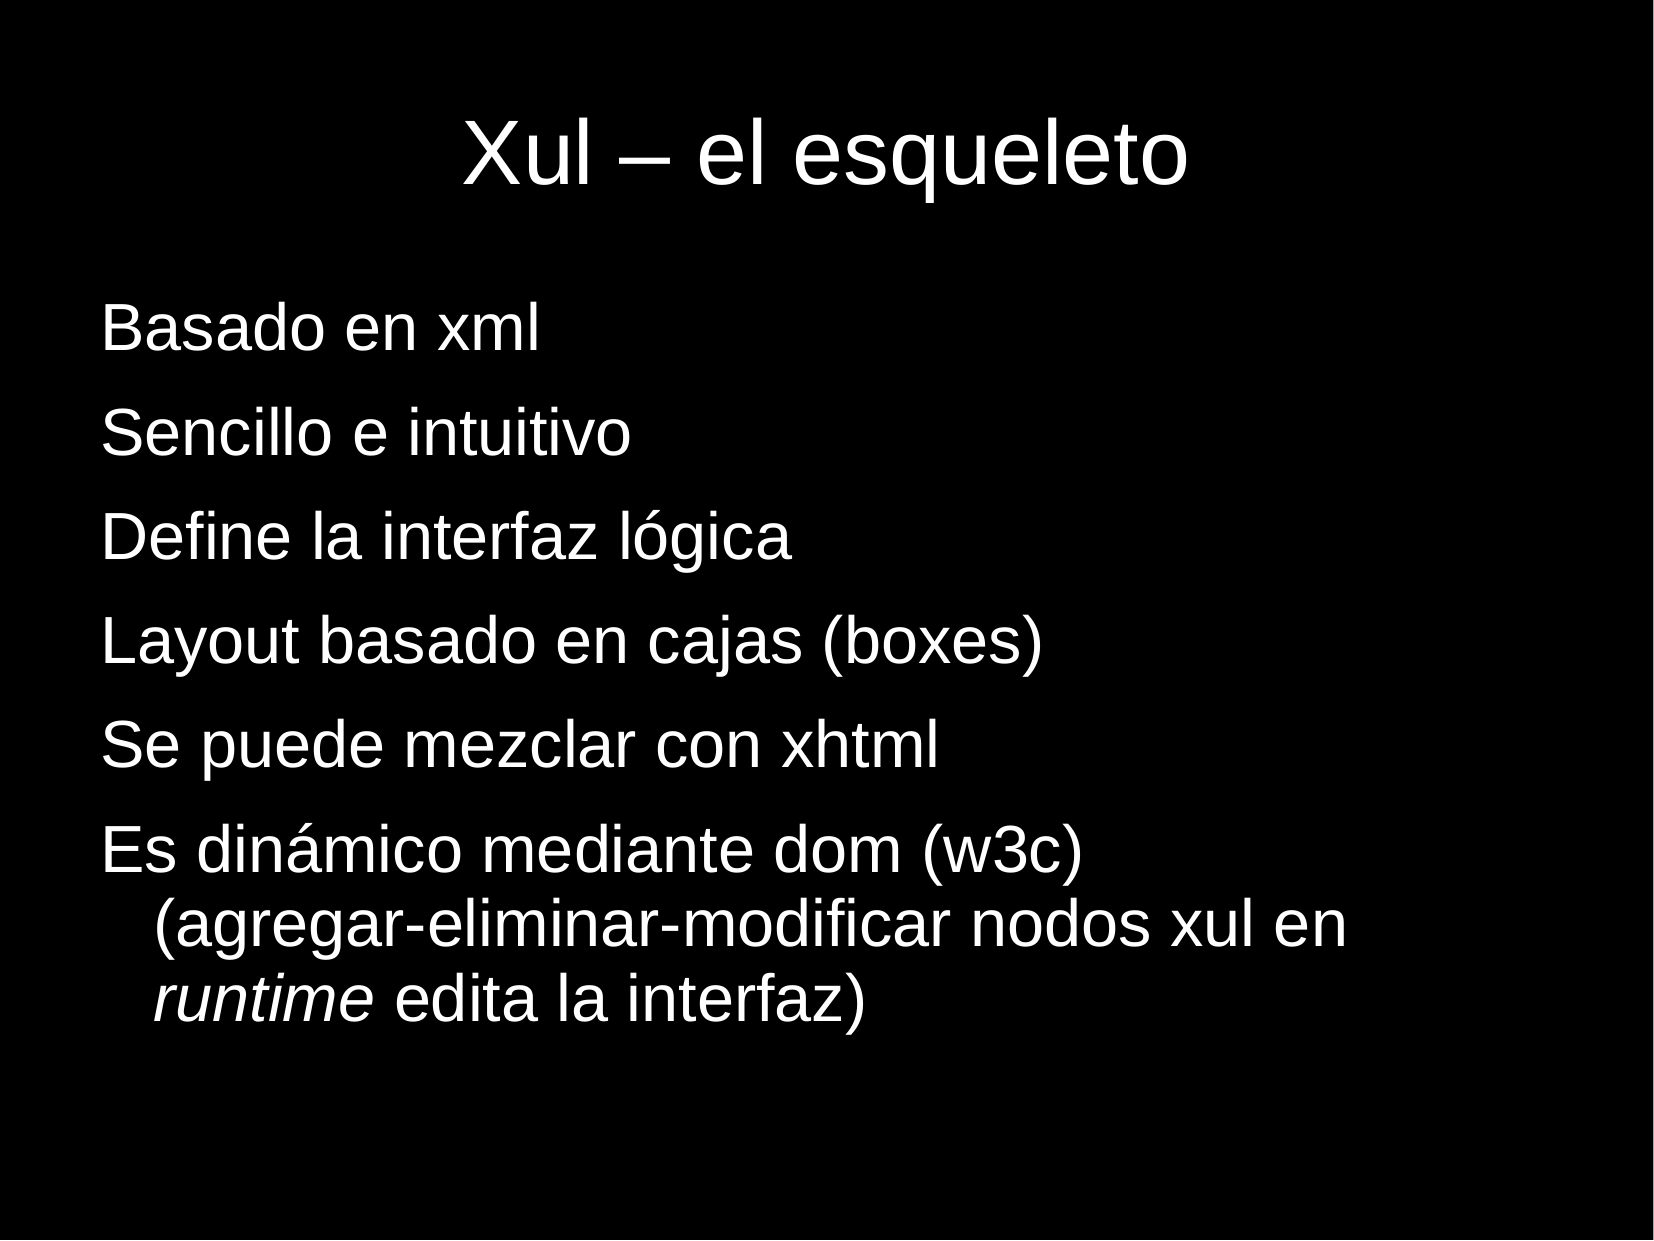

# Xul – el esqueleto
Basado en xml
Sencillo e intuitivo
Define la interfaz lógica
Layout basado en cajas (boxes)
Se puede mezclar con xhtml
Es dinámico mediante dom (w3c)
(agregar-eliminar-modificar nodos xul en runtime edita la interfaz)